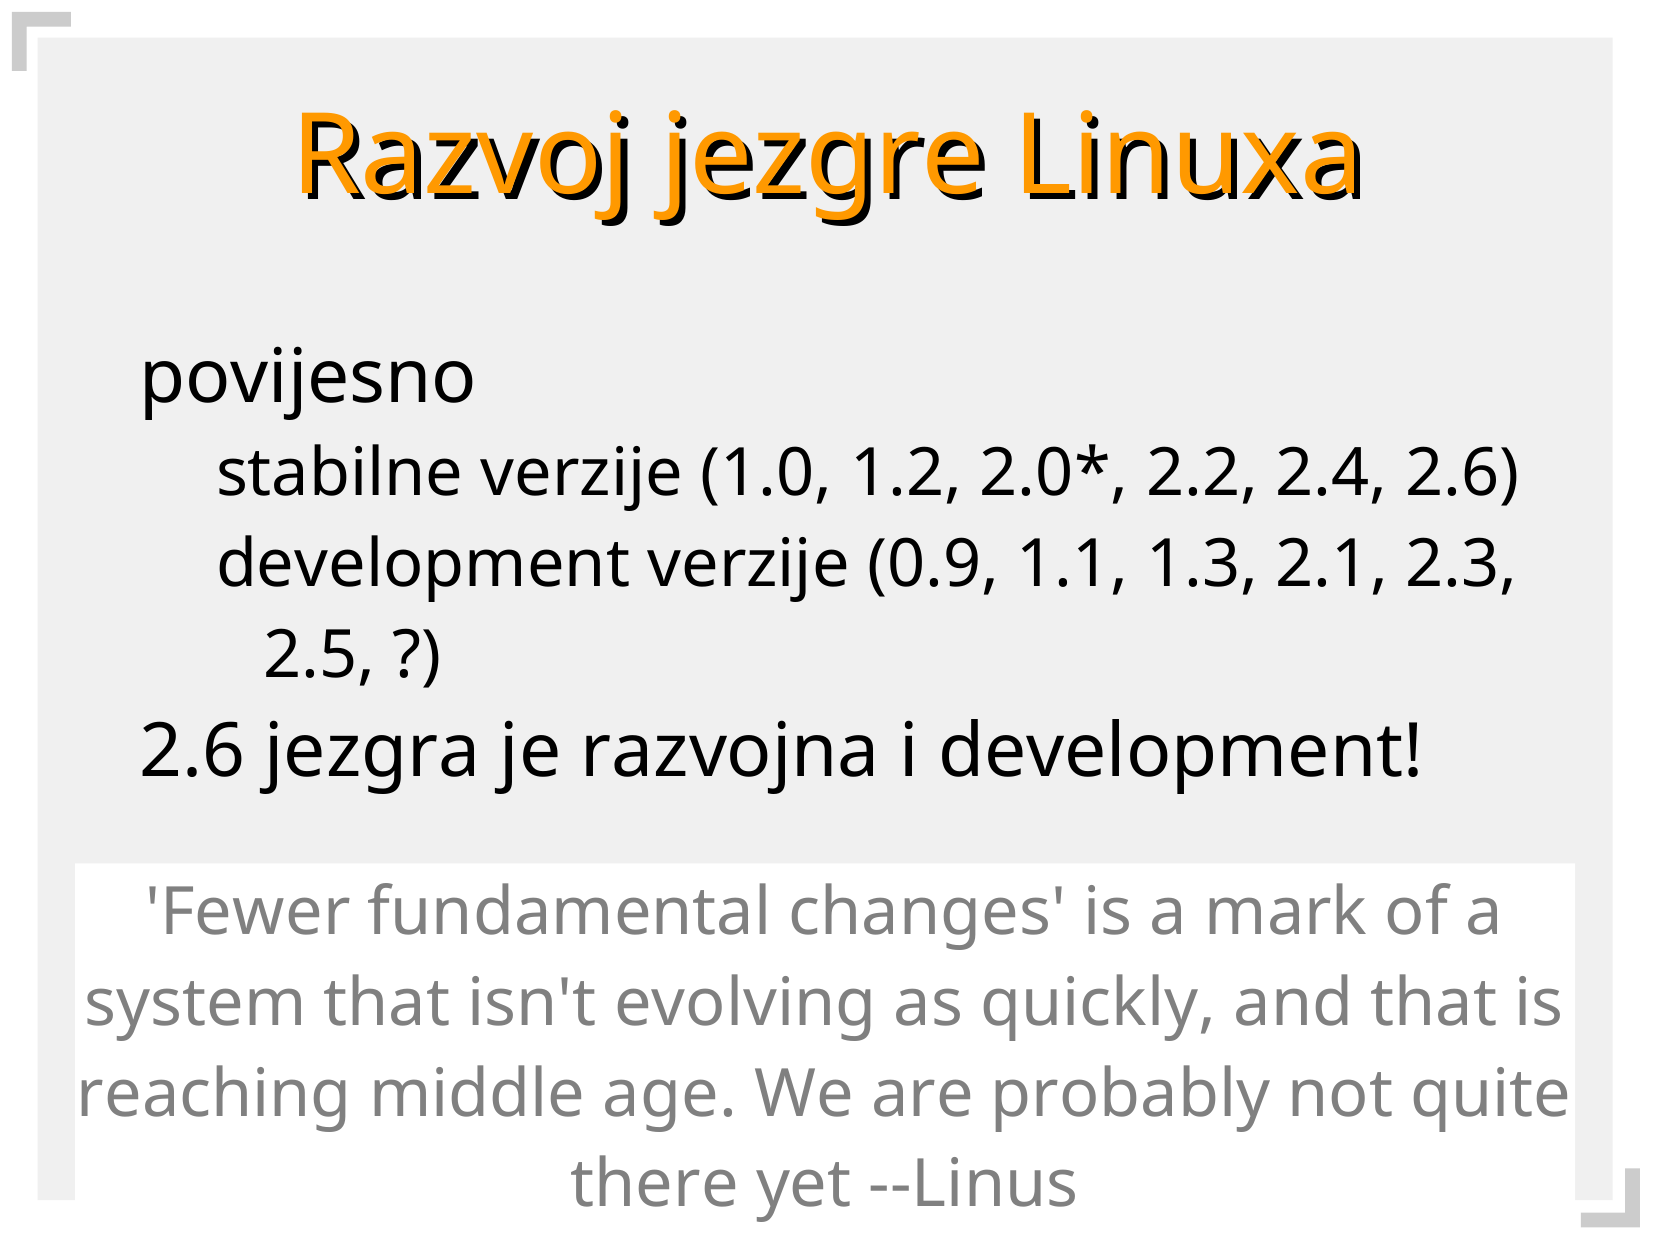

# Razvoj jezgre Linuxa
povijesno
stabilne verzije (1.0, 1.2, 2.0*, 2.2, 2.4, 2.6)
development verzije (0.9, 1.1, 1.3, 2.1, 2.3, 2.5, ?)
2.6 jezgra je razvojna i development!
*) 1996. linux postaje 64 bitan operativni sustav za Alpha procesore
'Fewer fundamental changes' is a mark of a system that isn't evolving as quickly, and that is reaching middle age. We are probably not quite there yet --Linus